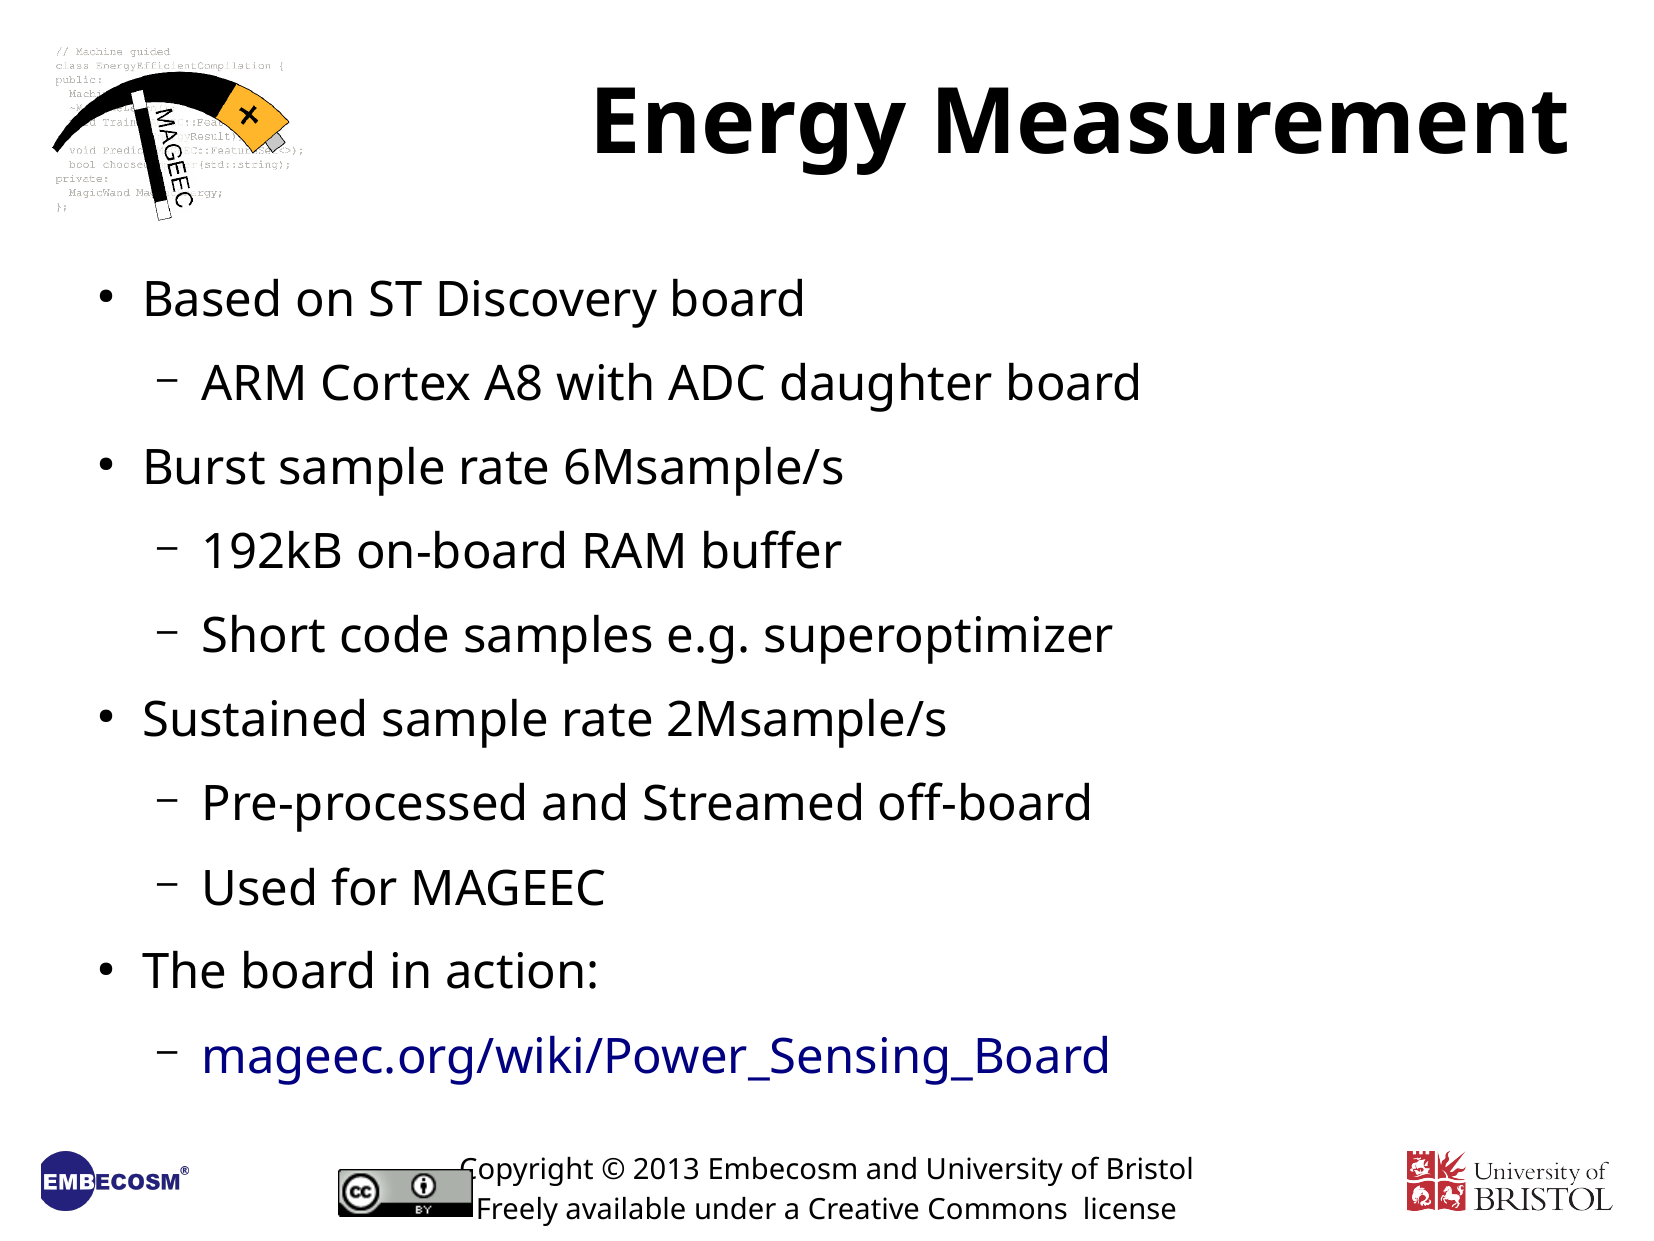

# Energy Measurement
Based on ST Discovery board
ARM Cortex A8 with ADC daughter board
Burst sample rate 6Msample/s
192kB on-board RAM buffer
Short code samples e.g. superoptimizer
Sustained sample rate 2Msample/s
Pre-processed and Streamed off-board
Used for MAGEEC
The board in action:
mageec.org/wiki/Power_Sensing_Board